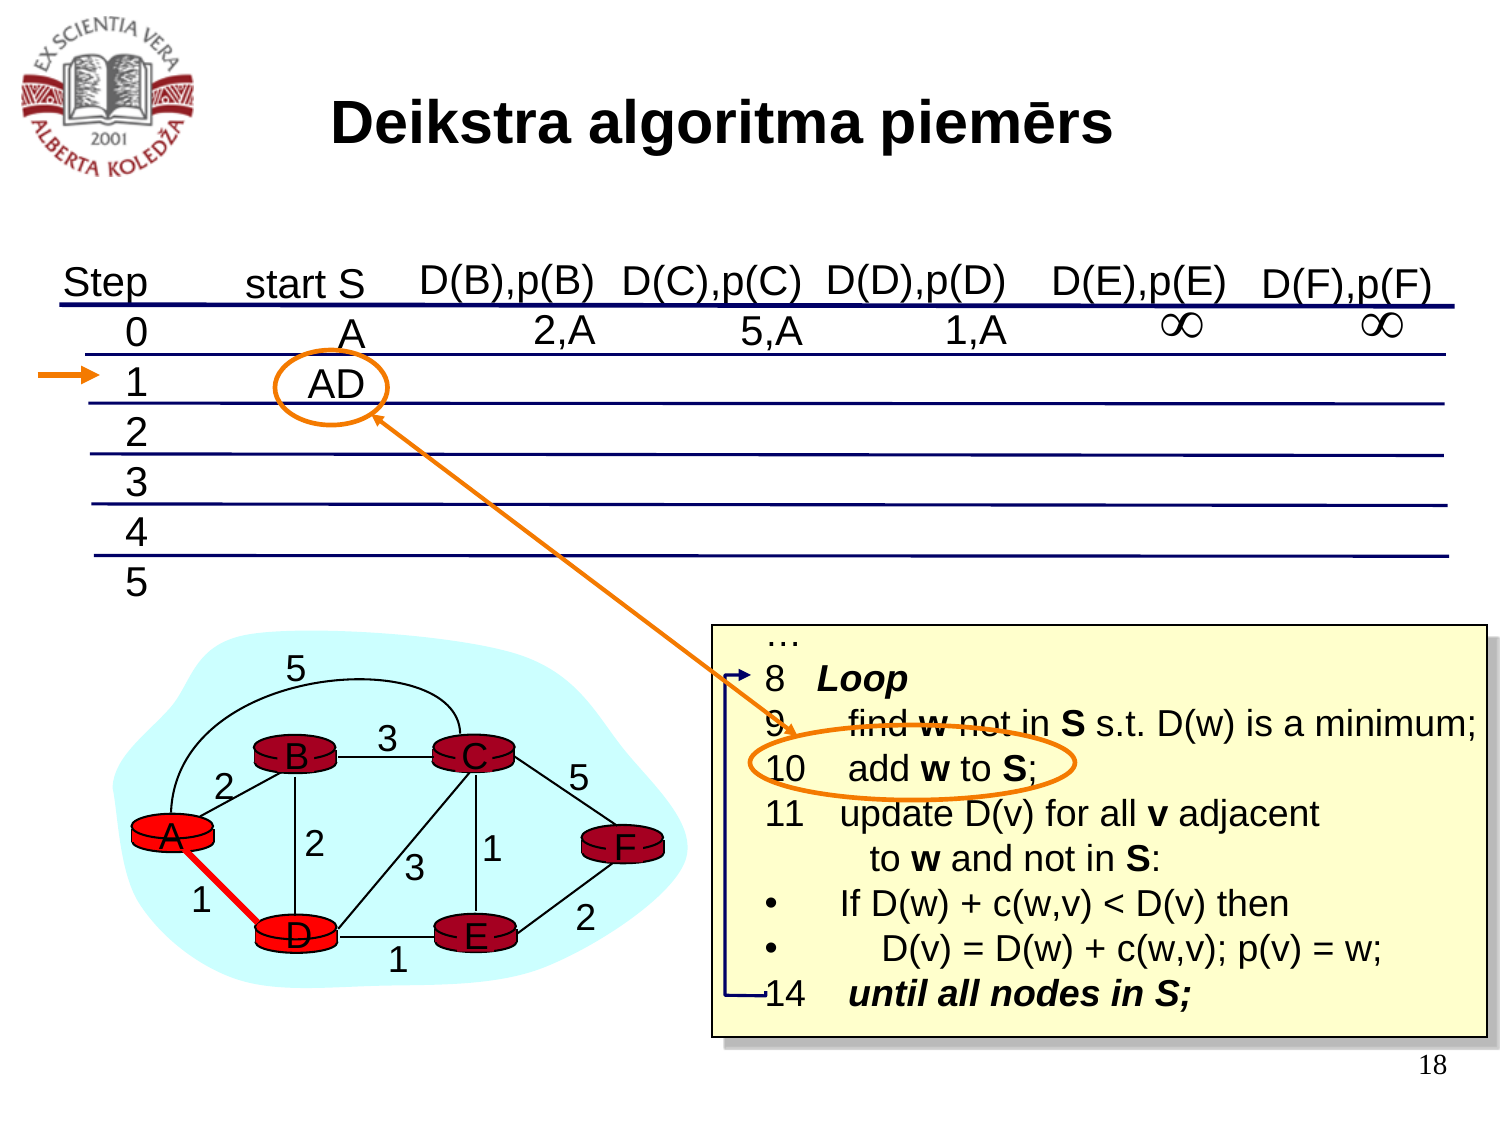

# Deikstra algoritma piemērs
D(B),p(B)
2,A
D(D),p(D)
1,A
D(C),p(C)
5,A
D(E),p(E)
Step
0
1
2
3
4
5
start S
A
AD
D(F),p(F)
…
8 Loop
9 find w not in S s.t. D(w) is a minimum;
10 add w to S;
update D(v) for all v adjacent
 to w and not in S:
If D(w) + c(w,v) < D(v) then
 D(v) = D(w) + c(w,v); p(v) = w;
14 until all nodes in S;
5
3
B
C
5
2
A
2
F
1
3
1
2
D
E
1